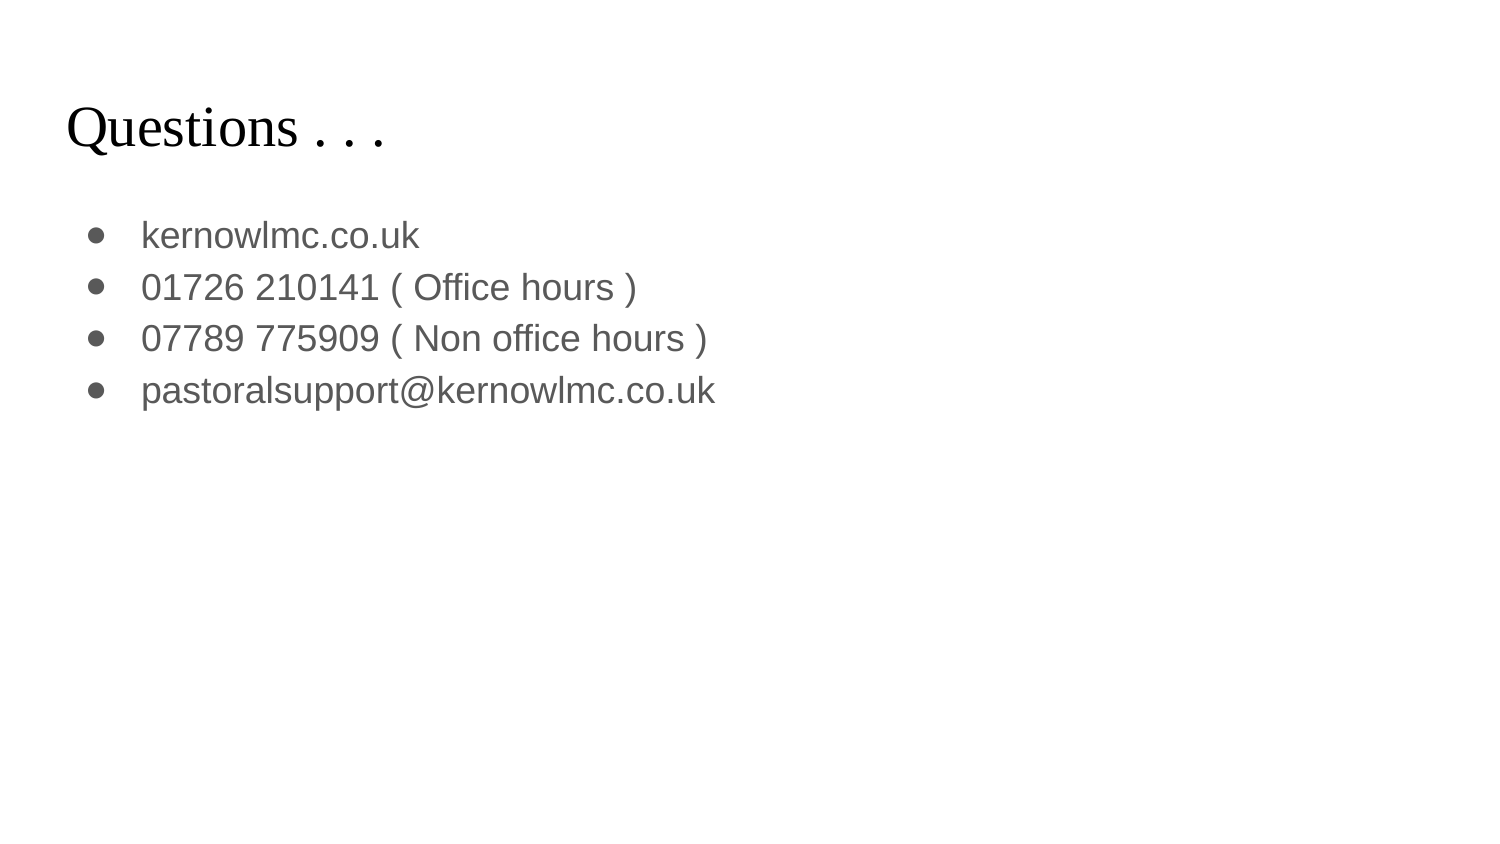

# Questions . . .
kernowlmc.co.uk
01726 210141 ( Office hours )
07789 775909 ( Non office hours )
pastoralsupport@kernowlmc.co.uk